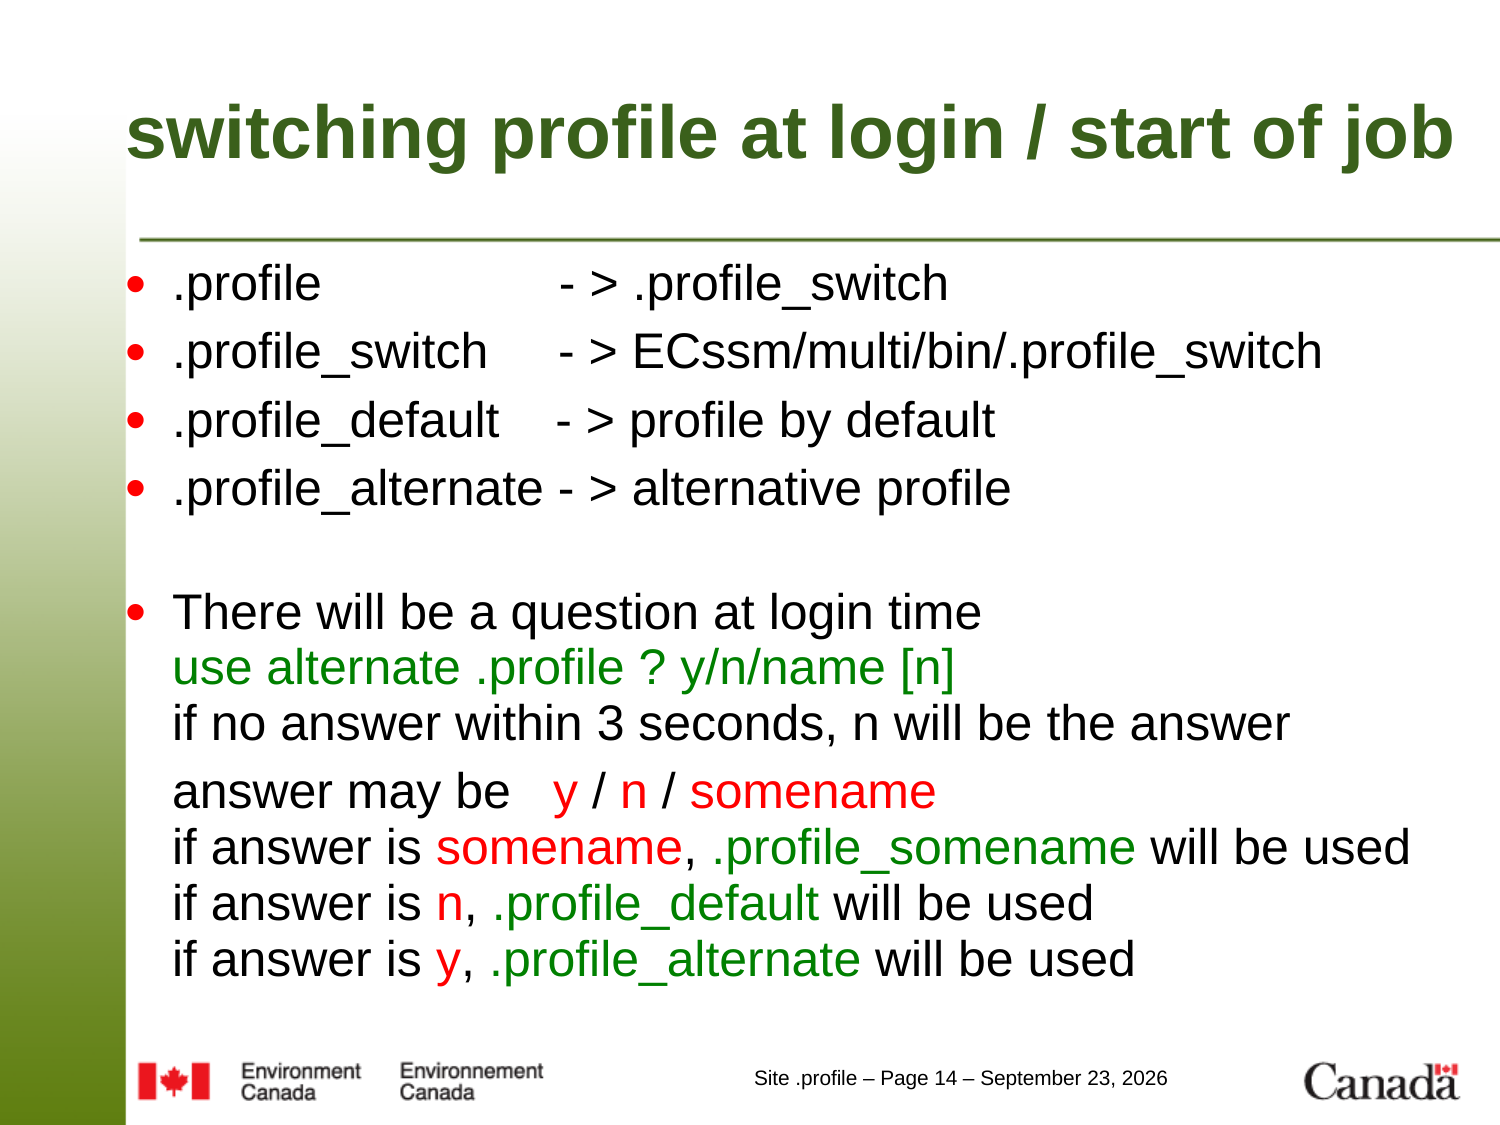

# switching profile at login / start of job
.profile - > .profile_switch
.profile_switch - > ECssm/multi/bin/.profile_switch
.profile_default - > profile by default
.profile_alternate - > alternative profile
There will be a question at login time
use alternate .profile ? y/n/name [n]
if no answer within 3 seconds, n will be the answer
answer may be y / n / somename
if answer is somename, .profile_somename will be used
if answer is n, .profile_default will be used
if answer is y, .profile_alternate will be used